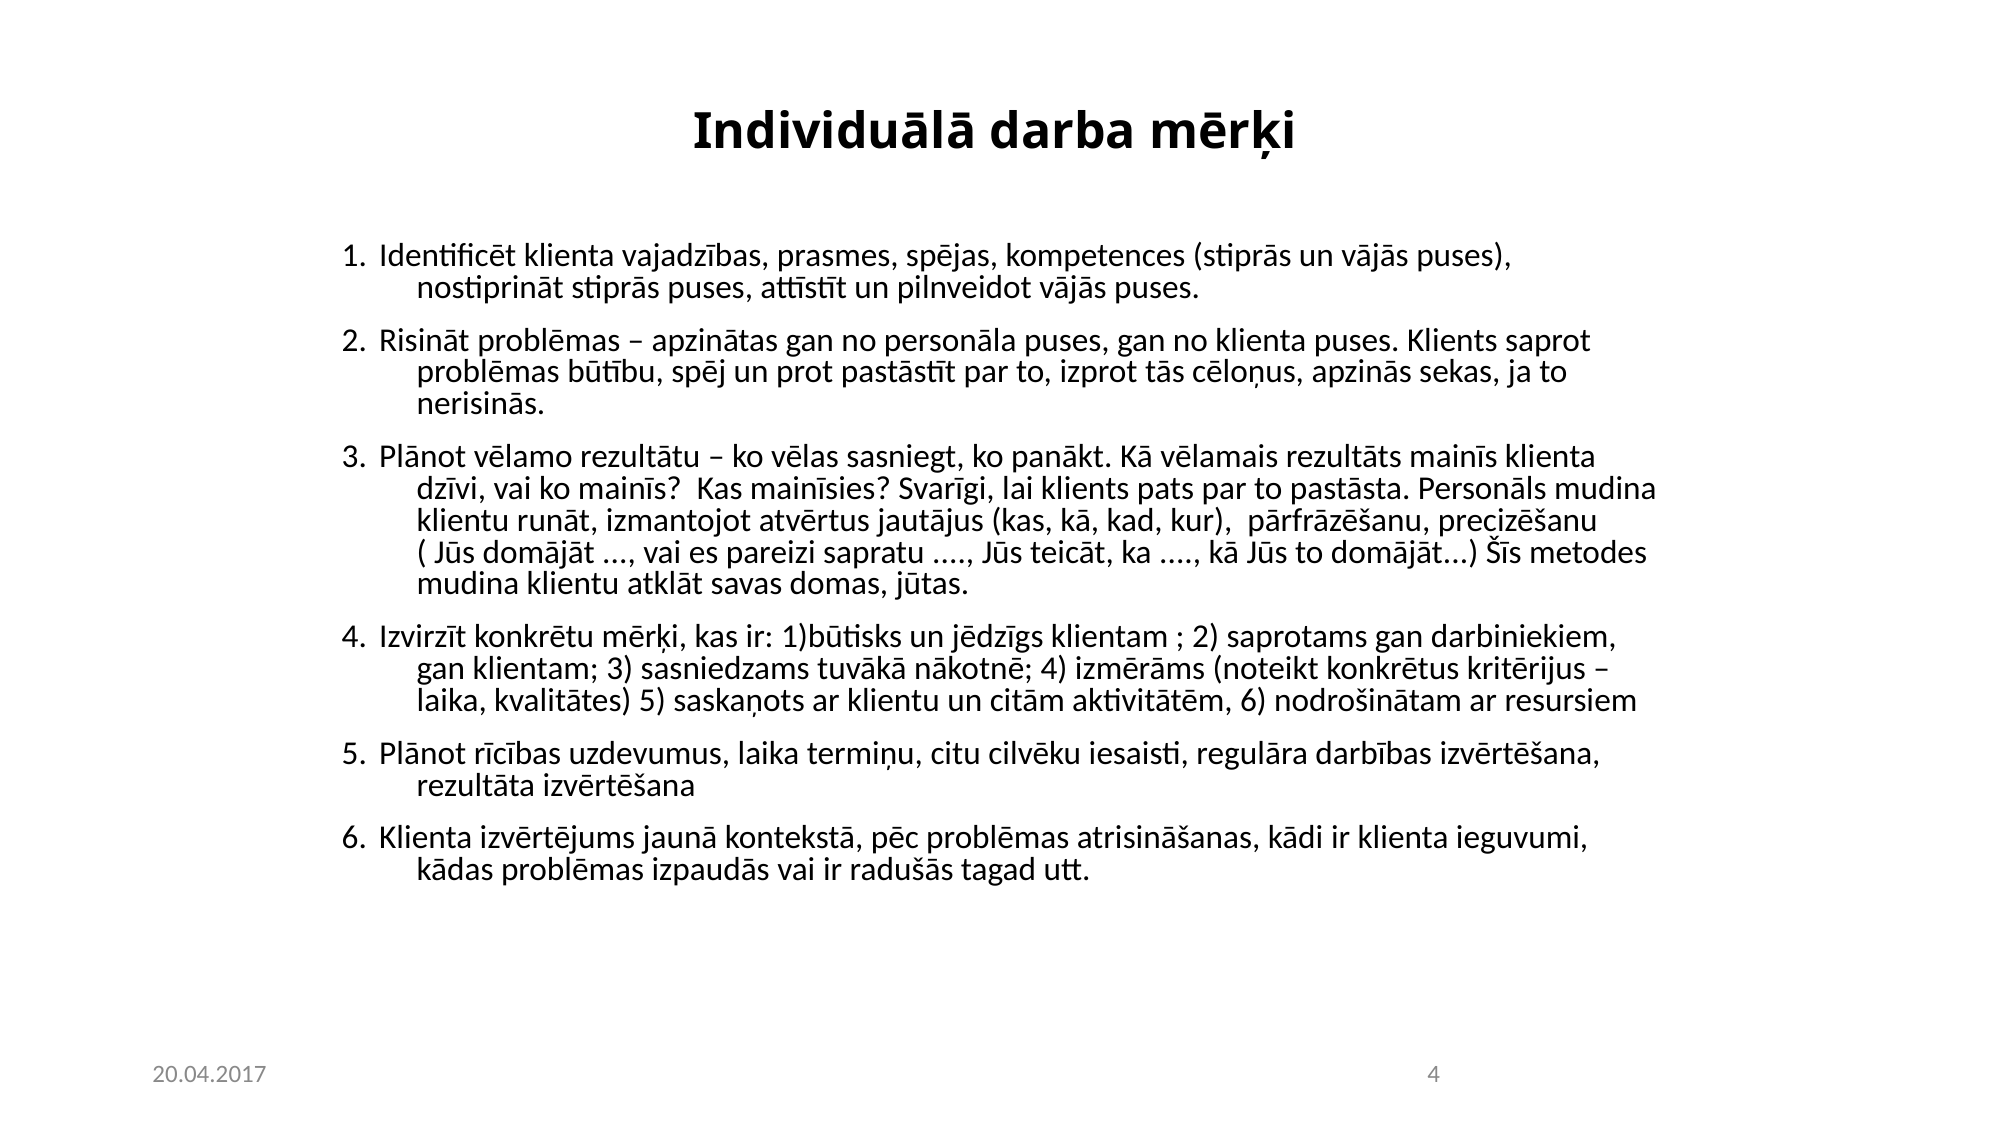

# Individuālā darba mērķi
Identificēt klienta vajadzības, prasmes, spējas, kompetences (stiprās un vājās puses), nostiprināt stiprās puses, attīstīt un pilnveidot vājās puses.
Risināt problēmas – apzinātas gan no personāla puses, gan no klienta puses. Klients saprot problēmas būtību, spēj un prot pastāstīt par to, izprot tās cēloņus, apzinās sekas, ja to nerisinās.
Plānot vēlamo rezultātu – ko vēlas sasniegt, ko panākt. Kā vēlamais rezultāts mainīs klienta dzīvi, vai ko mainīs? Kas mainīsies? Svarīgi, lai klients pats par to pastāsta. Personāls mudina klientu runāt, izmantojot atvērtus jautājus (kas, kā, kad, kur), pārfrāzēšanu, precizēšanu ( Jūs domājāt ..., vai es pareizi sapratu ...., Jūs teicāt, ka ...., kā Jūs to domājāt...) Šīs metodes mudina klientu atklāt savas domas, jūtas.
Izvirzīt konkrētu mērķi, kas ir: 1)būtisks un jēdzīgs klientam ; 2) saprotams gan darbiniekiem, gan klientam; 3) sasniedzams tuvākā nākotnē; 4) izmērāms (noteikt konkrētus kritērijus – laika, kvalitātes) 5) saskaņots ar klientu un citām aktivitātēm, 6) nodrošinātam ar resursiem
Plānot rīcības uzdevumus, laika termiņu, citu cilvēku iesaisti, regulāra darbības izvērtēšana, rezultāta izvērtēšana
Klienta izvērtējums jaunā kontekstā, pēc problēmas atrisināšanas, kādi ir klienta ieguvumi, kādas problēmas izpaudās vai ir radušās tagad utt.
20.04.2017
4